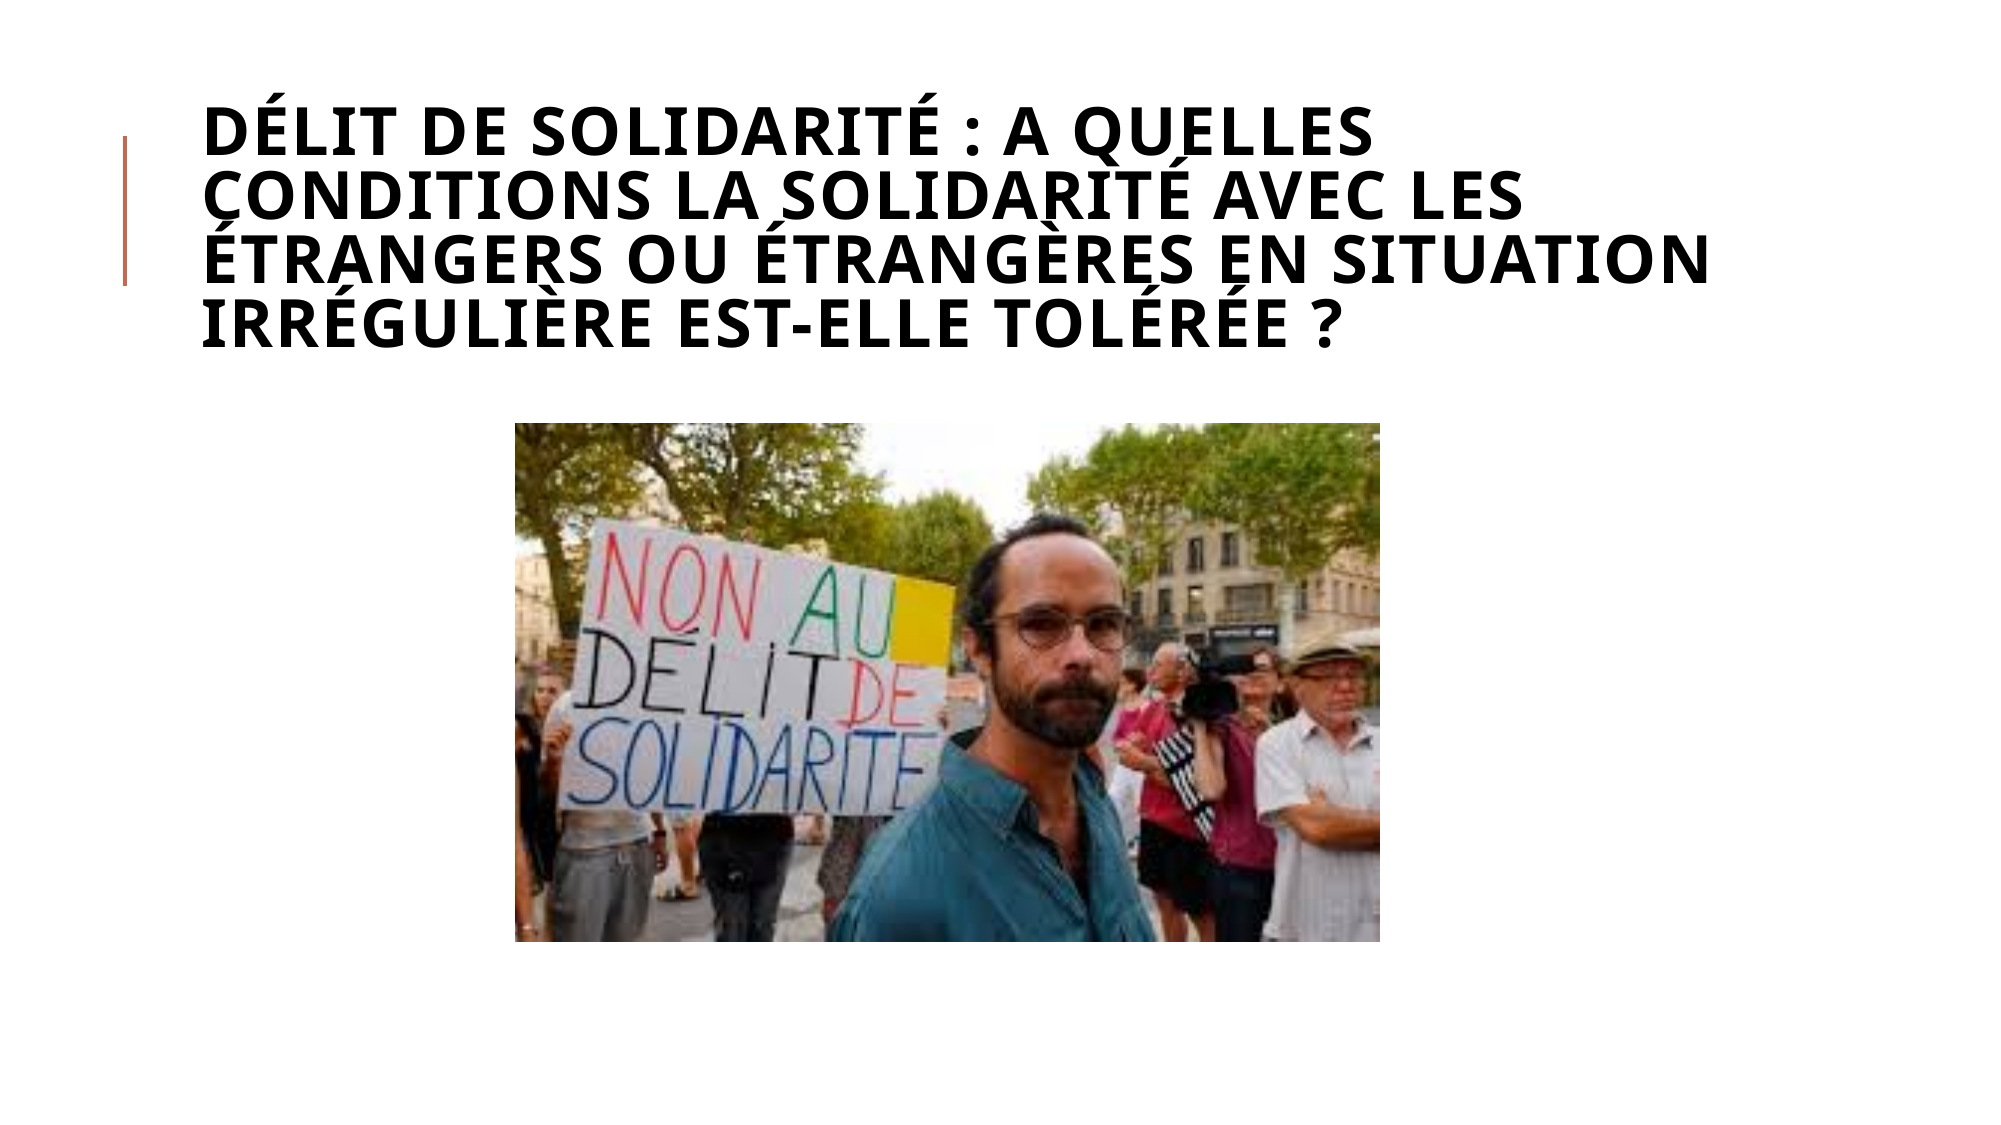

# Délit de solidarité : A quelles conditions la solidarité avec les étrangers ou étrangères en situation irrégulière est-elle tolérée ?